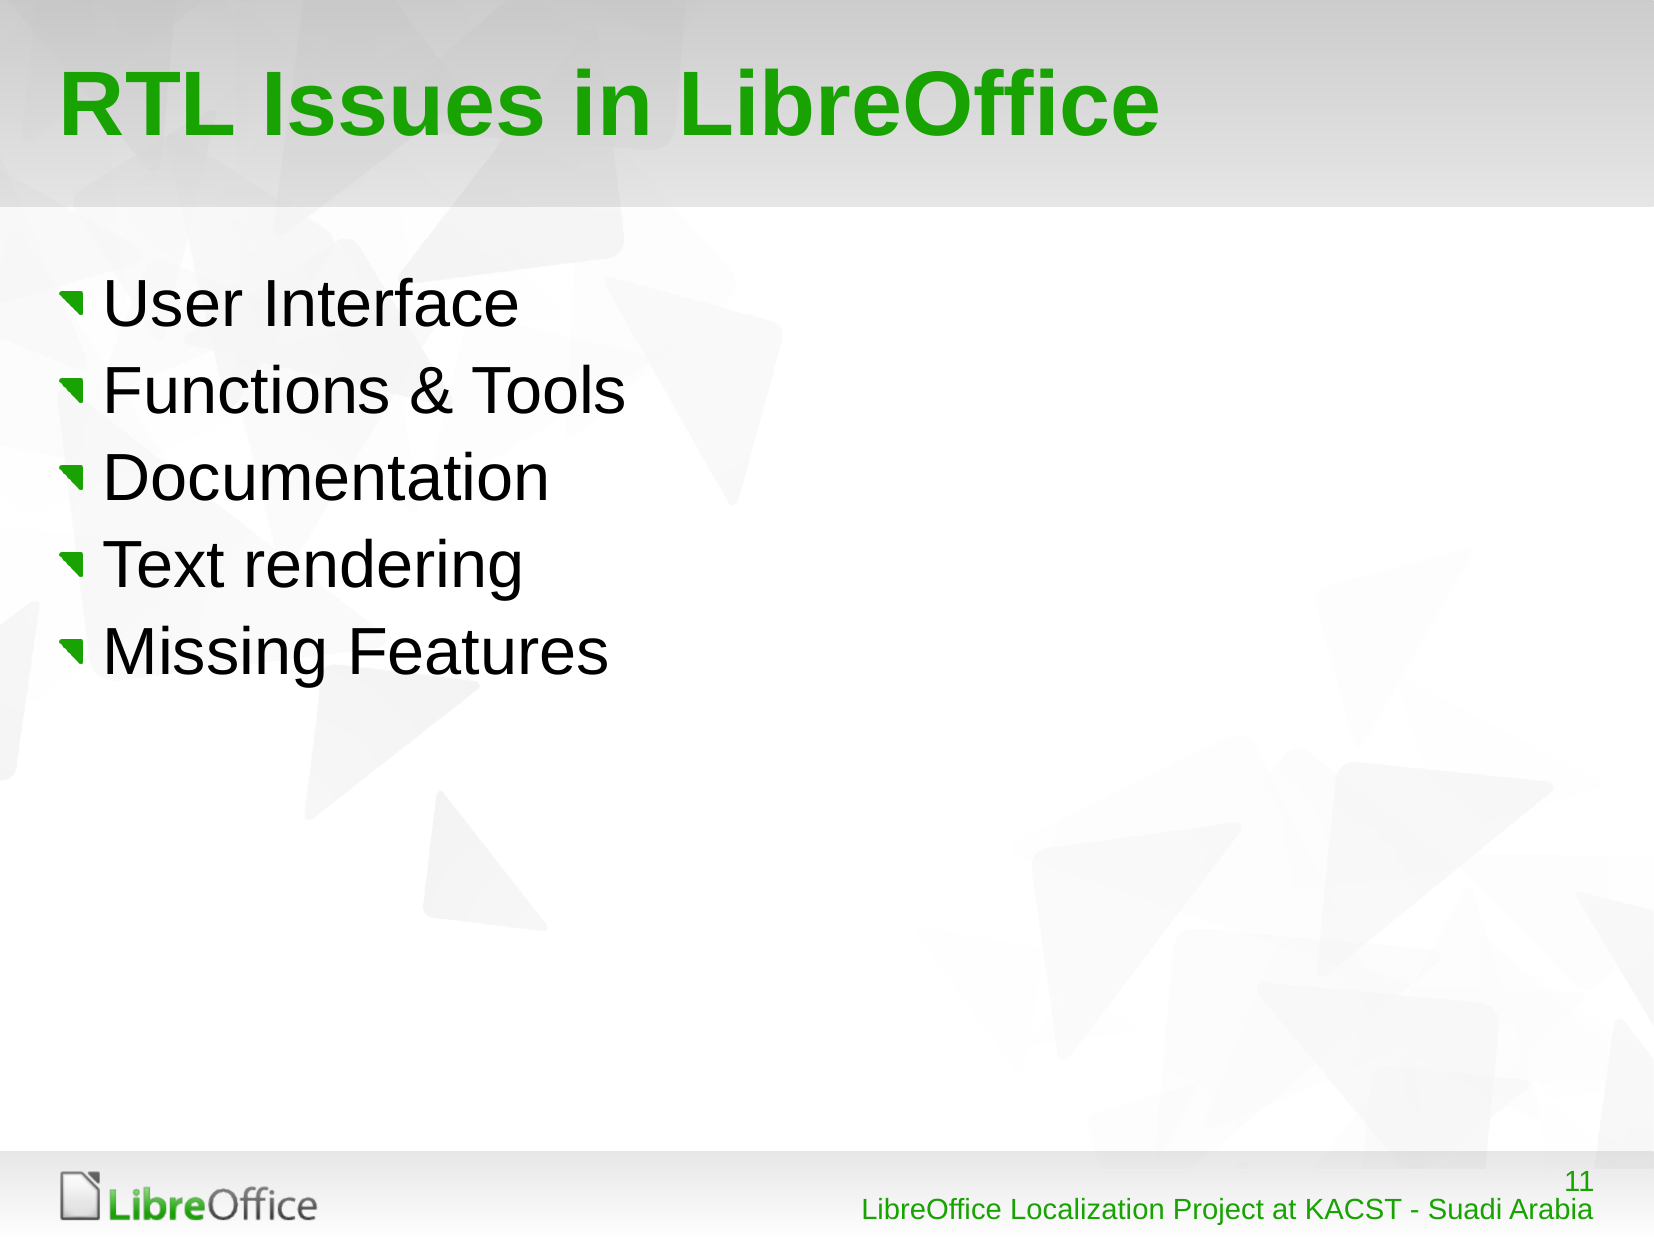

# RTL Issues in LibreOffice
User Interface
Functions & Tools
Documentation
Text rendering
Missing Features
11
LibreOffice Localization Project at KACST - Suadi Arabia